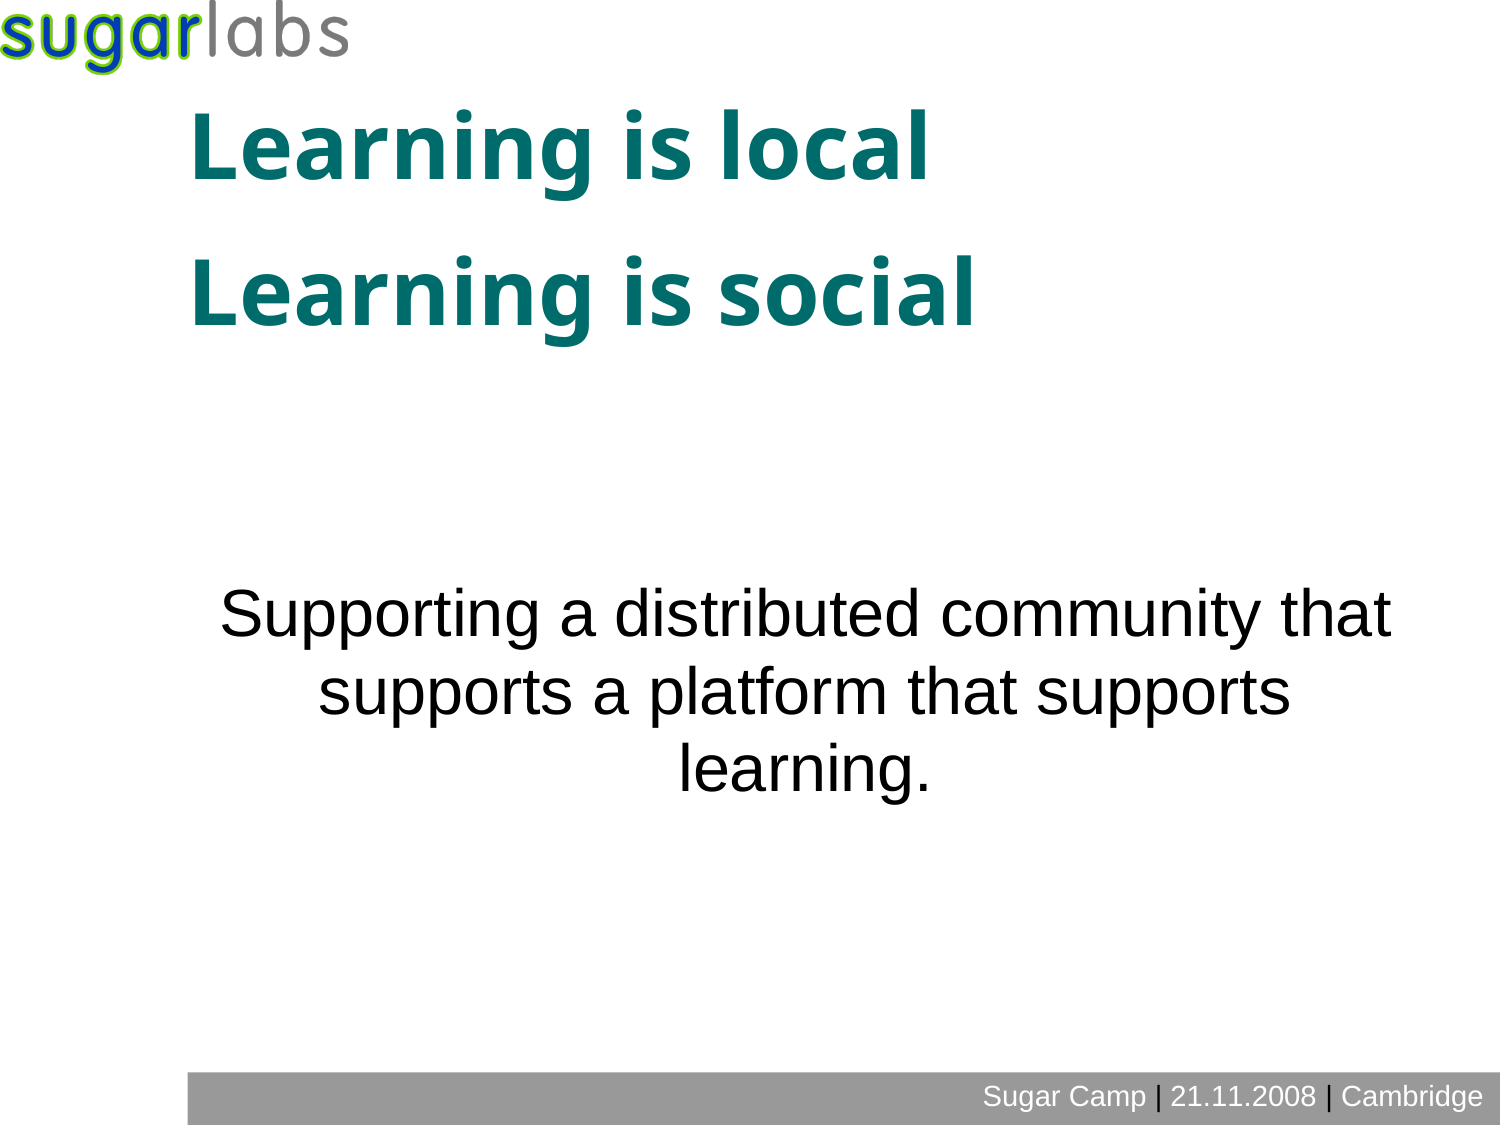

# Learning is local Learning is social
Supporting a distributed community that supports a platform that supports learning.